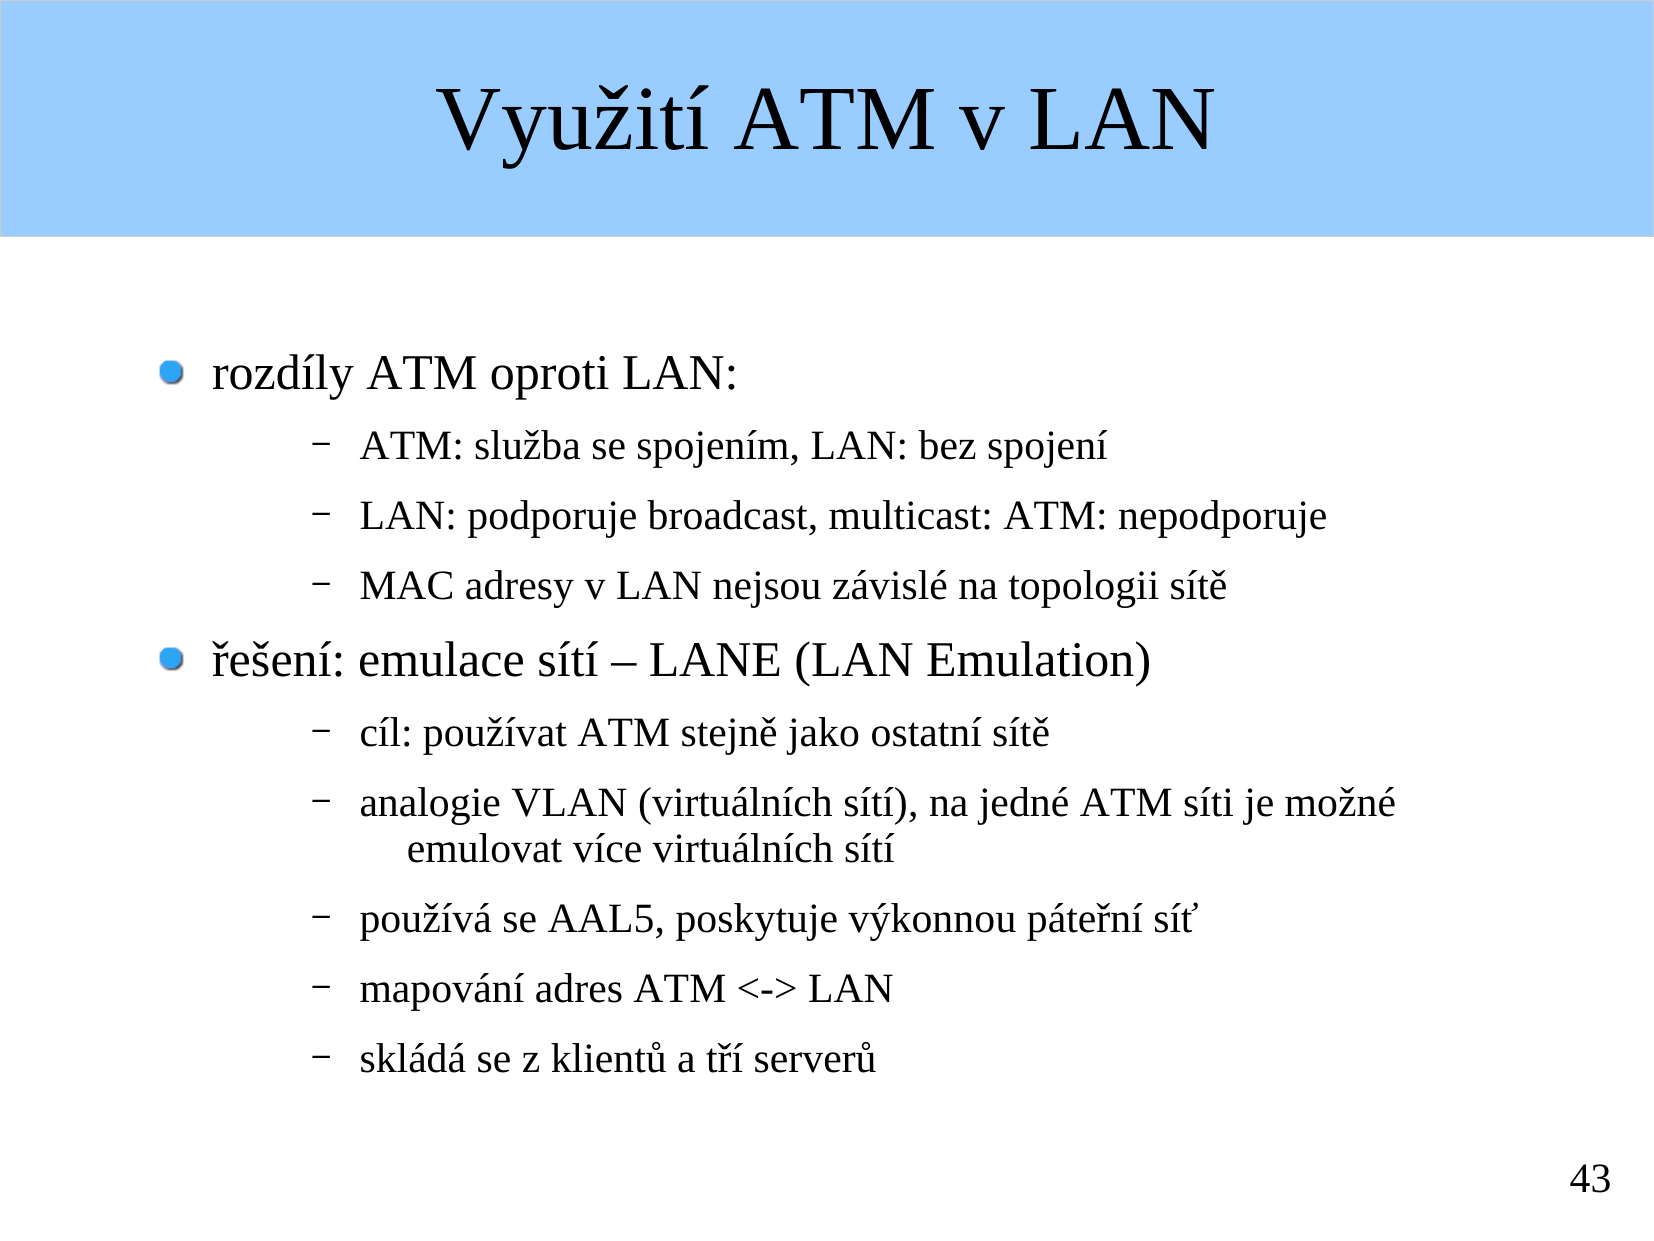

# Využití ATM v LAN
rozdíly ATM oproti LAN:
ATM: služba se spojením, LAN: bez spojení
LAN: podporuje broadcast, multicast: ATM: nepodporuje
MAC adresy v LAN nejsou závislé na topologii sítě
řešení: emulace sítí – LANE (LAN Emulation)
cíl: používat ATM stejně jako ostatní sítě
analogie VLAN (virtuálních sítí), na jedné ATM síti je možné emulovat více virtuálních sítí
používá se AAL5, poskytuje výkonnou páteřní síť
mapování adres ATM <-> LAN
skládá se z klientů a tří serverů